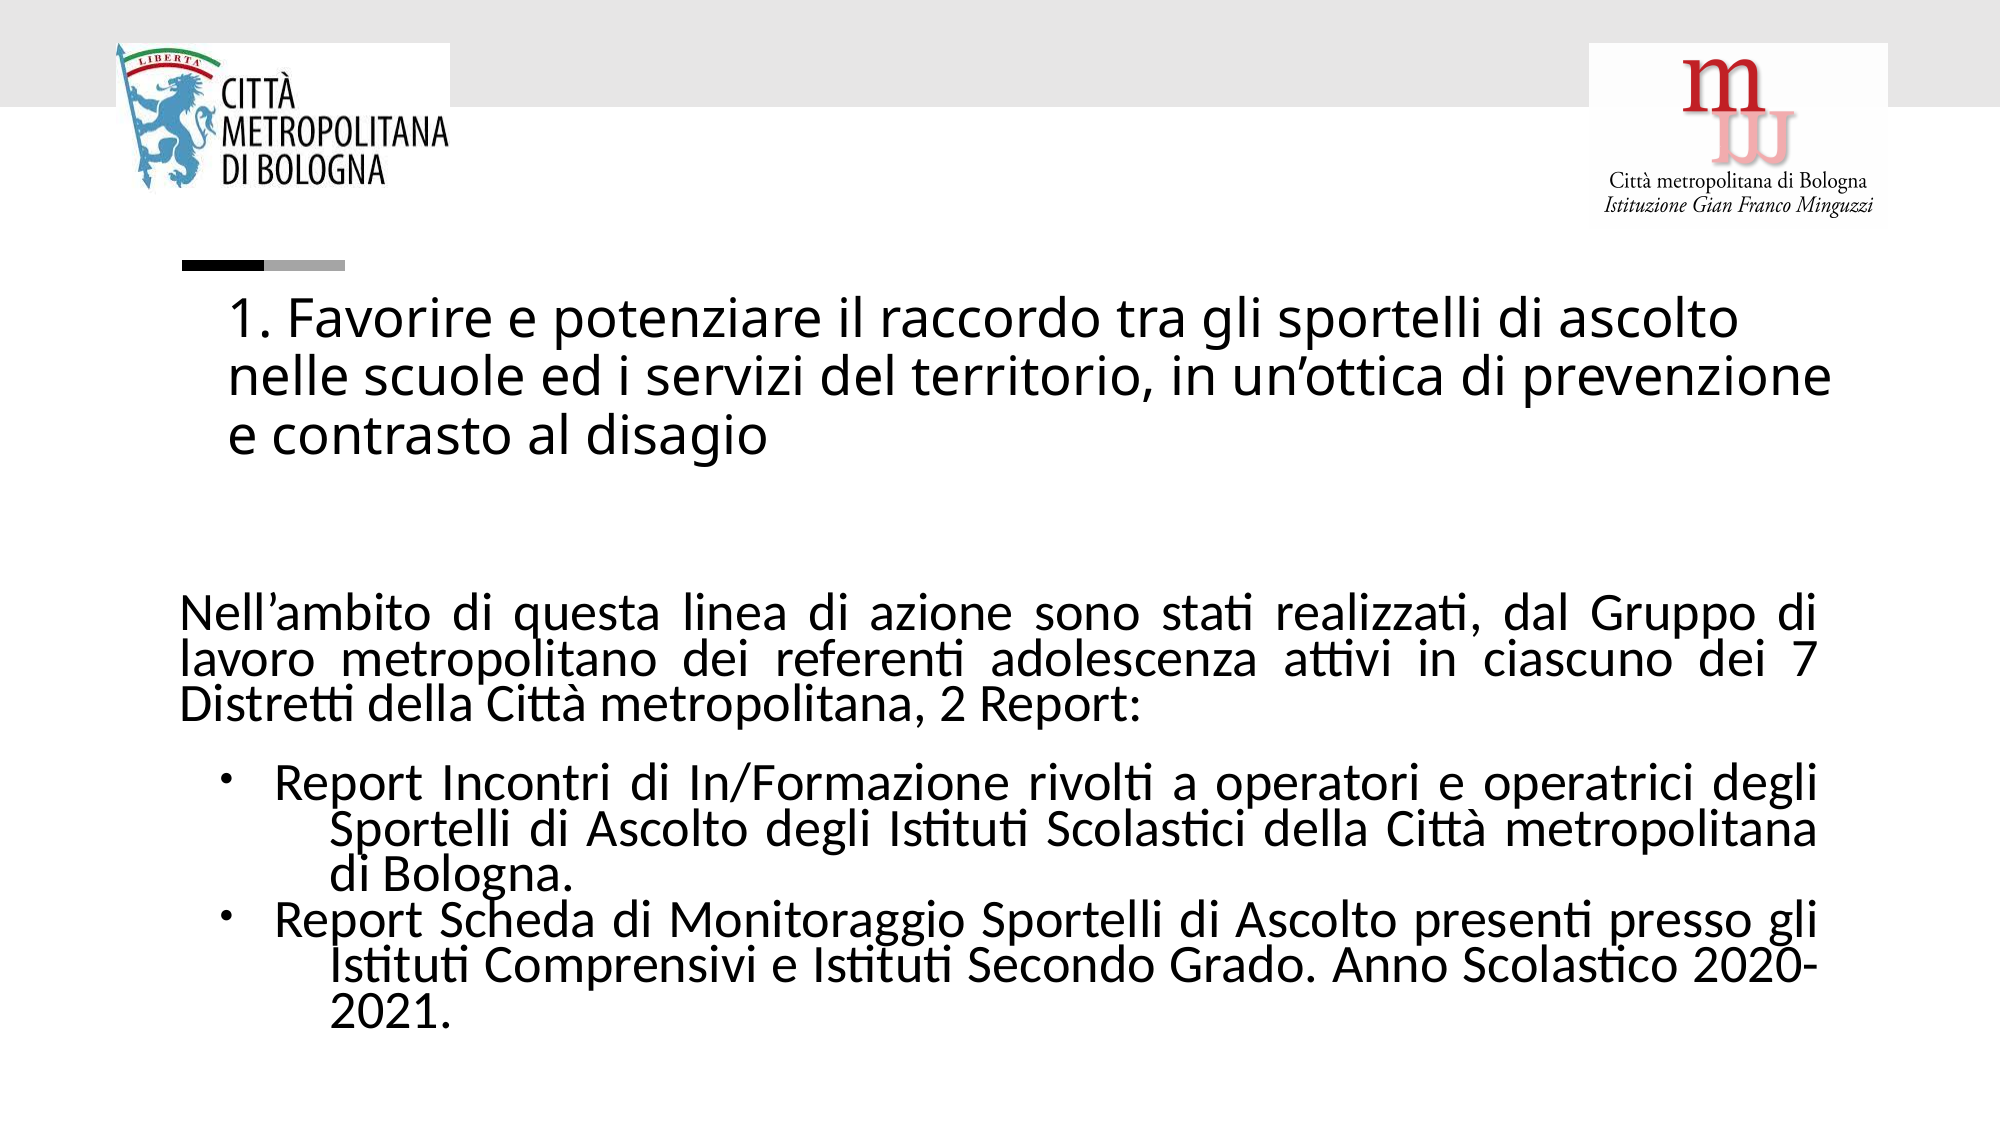

# 1. Favorire e potenziare il raccordo tra gli sportelli di ascolto nelle scuole ed i servizi del territorio, in un’ottica di prevenzione e contrasto al disagio
Nell’ambito di questa linea di azione sono stati realizzati, dal Gruppo di lavoro metropolitano dei referenti adolescenza attivi in ciascuno dei 7 Distretti della Città metropolitana, 2 Report:
Report Incontri di In/Formazione rivolti a operatori e operatrici degli Sportelli di Ascolto degli Istituti Scolastici della Città metropolitana di Bologna.
Report Scheda di Monitoraggio Sportelli di Ascolto presenti presso gli Istituti Comprensivi e Istituti Secondo Grado. Anno Scolastico 2020-2021.